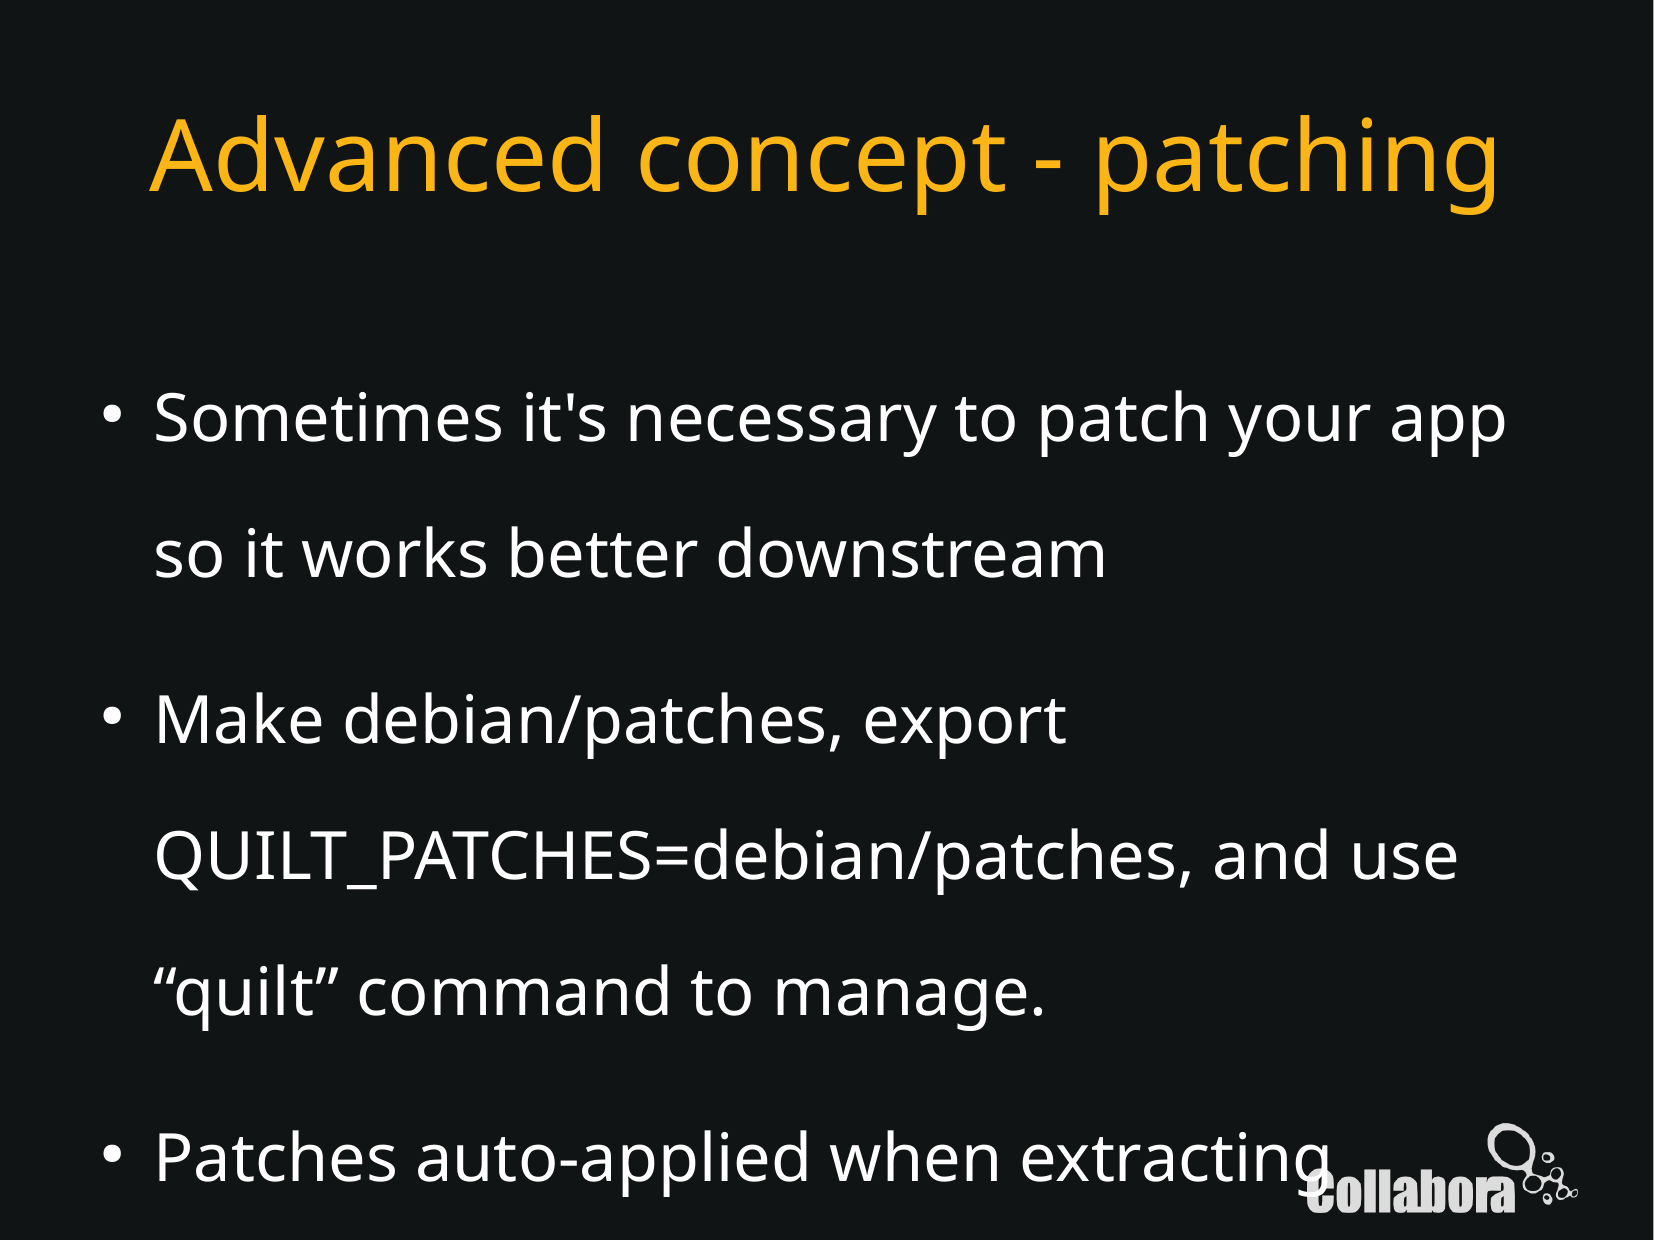

# Advanced concept - patching
Sometimes it's necessary to patch your app so it works better downstream
Make debian/patches, export QUILT_PATCHES=debian/patches, and use “quilt” command to manage.
Patches auto-applied when extracting Debian source package